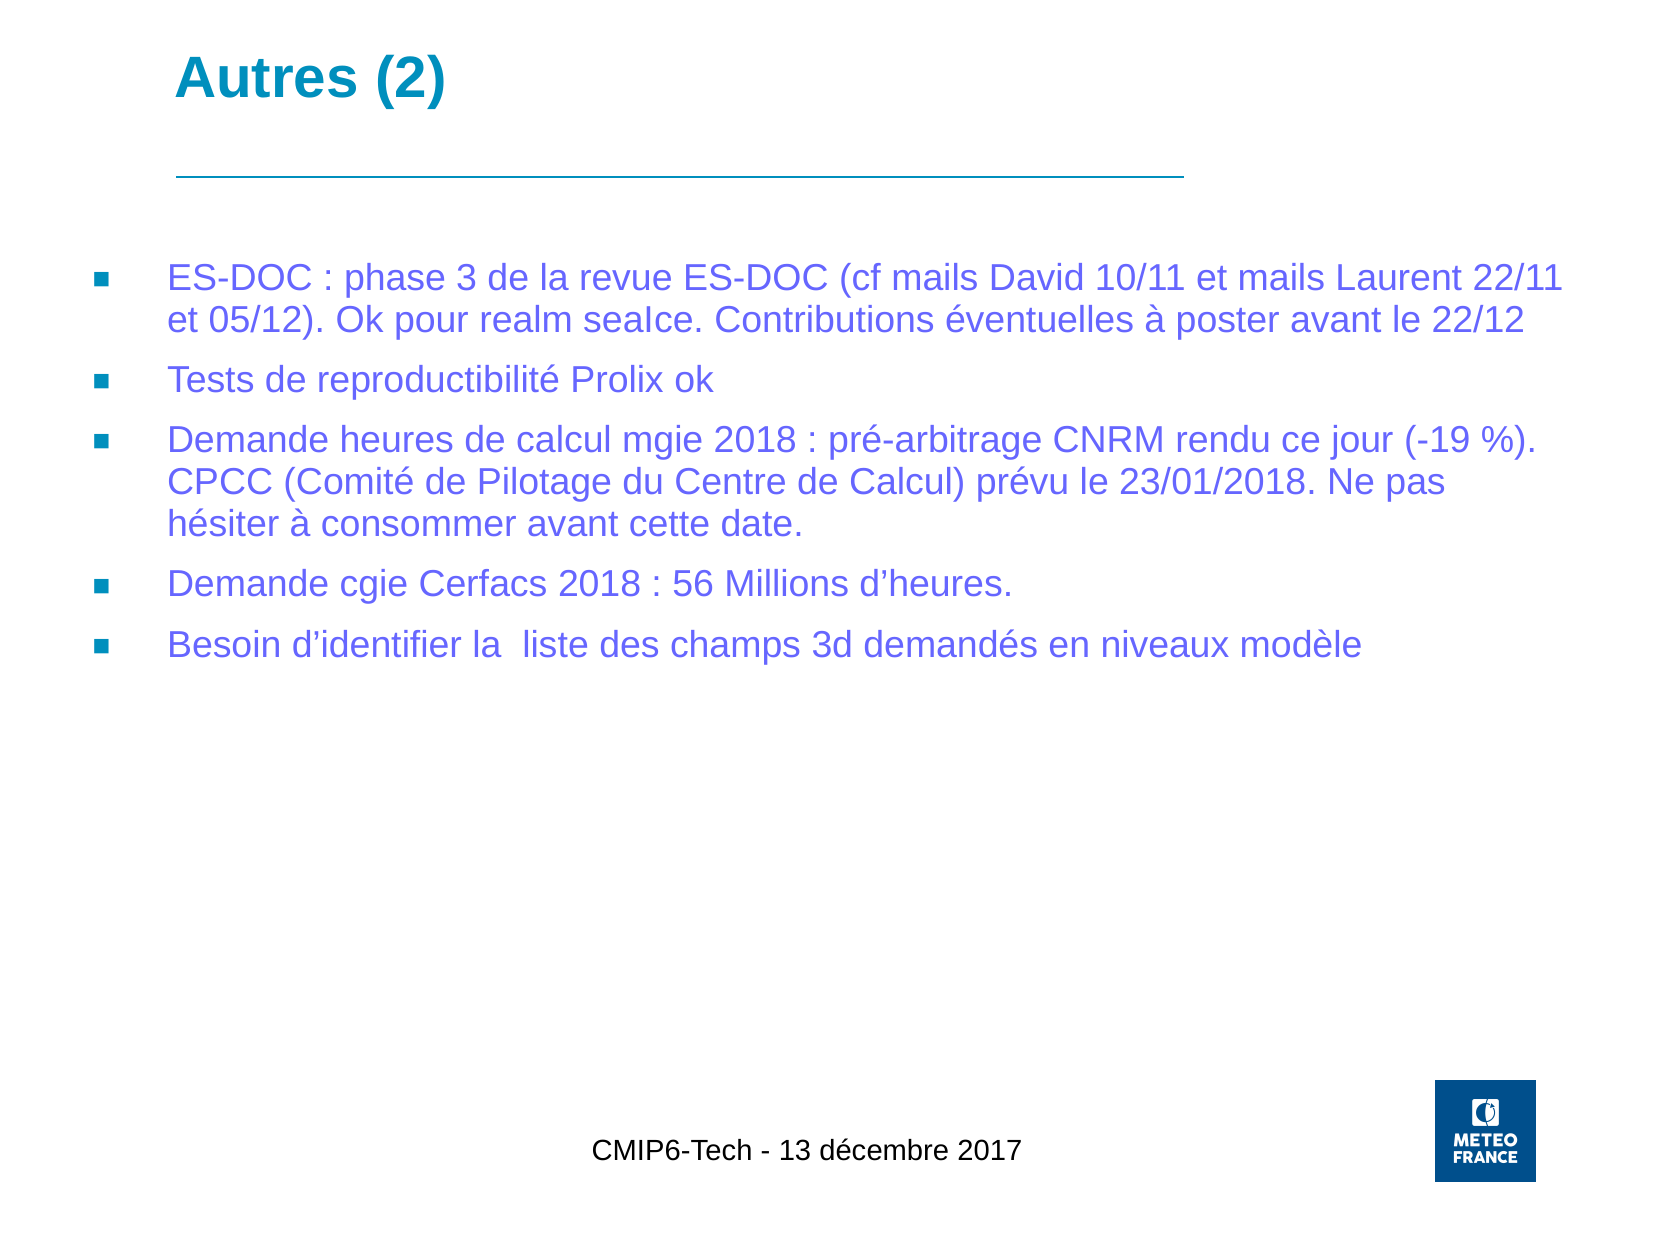

# Autres (2)
ES-DOC : phase 3 de la revue ES-DOC (cf mails David 10/11 et mails Laurent 22/11 et 05/12). Ok pour realm seaIce. Contributions éventuelles à poster avant le 22/12
Tests de reproductibilité Prolix ok
Demande heures de calcul mgie 2018 : pré-arbitrage CNRM rendu ce jour (-19 %). CPCC (Comité de Pilotage du Centre de Calcul) prévu le 23/01/2018. Ne pas hésiter à consommer avant cette date.
Demande cgie Cerfacs 2018 : 56 Millions d’heures.
Besoin d’identifier la liste des champs 3d demandés en niveaux modèle
CMIP6-Tech - 13 décembre 2017